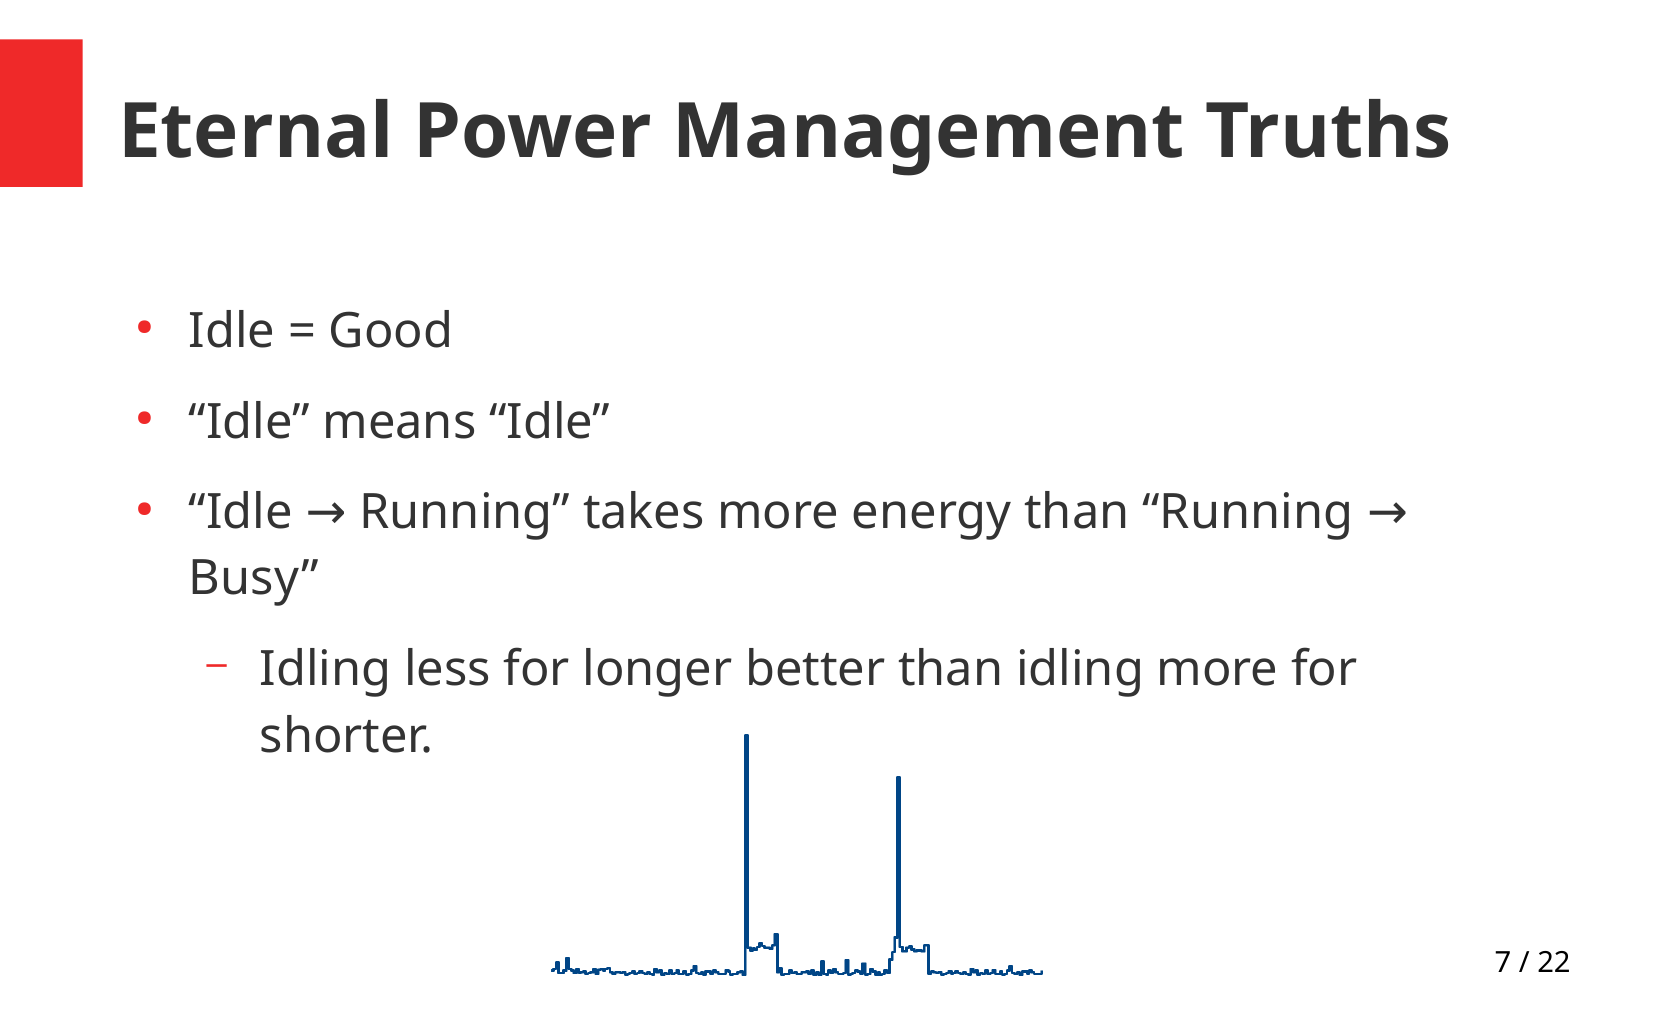

# Eternal Power Management Truths
Idle = Good
“Idle” means “Idle”
“Idle → Running” takes more energy than “Running → Busy”
Idling less for longer better than idling more for shorter.
7